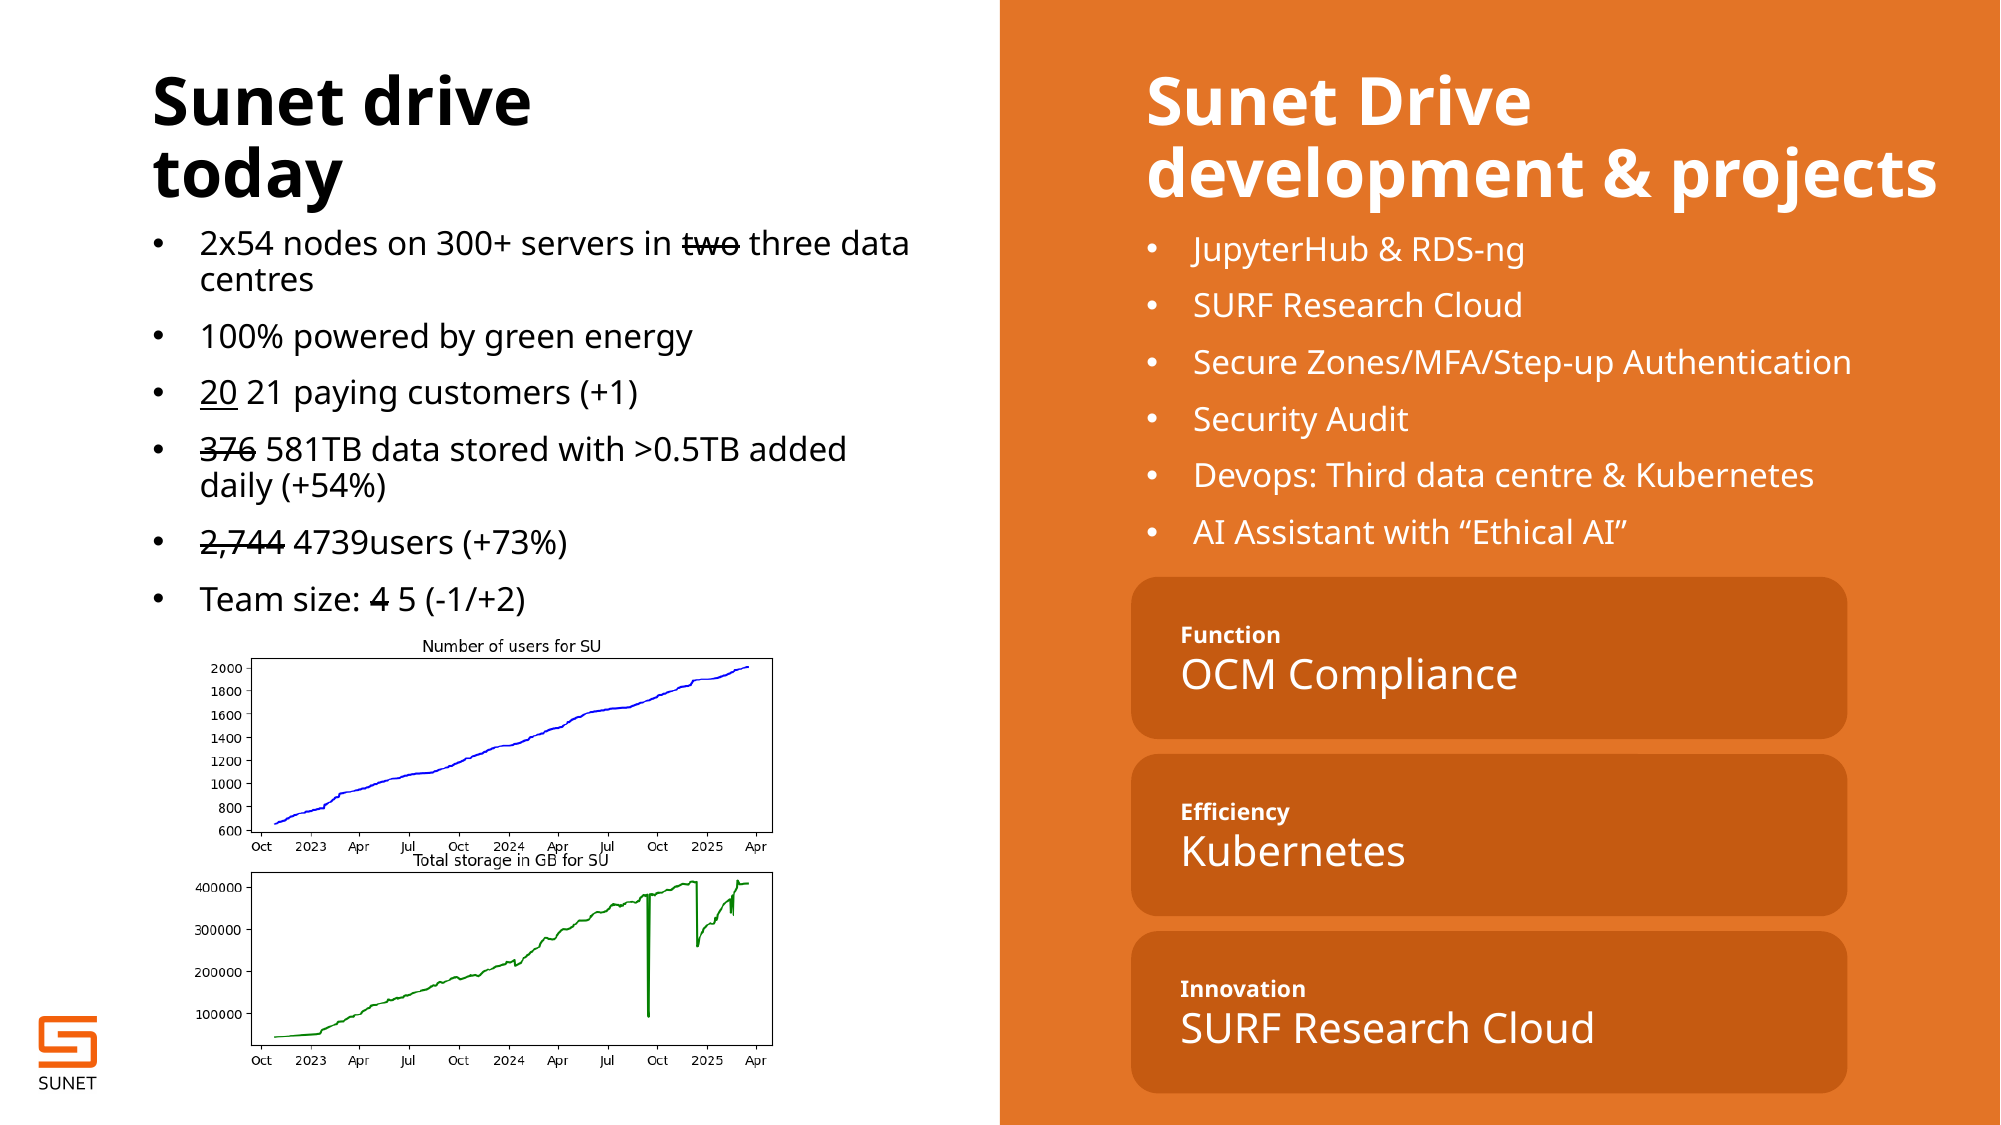

# Sunet drive today
Sunet Drive
development & projects
2x54 nodes on 300+ servers in two three data centres
100% powered by green energy
20 21 paying customers (+1)
376 581TB data stored with >0.5TB added daily (+54%)
2,744 4739users (+73%)
Team size: 4 5 (-1/+2)
JupyterHub & RDS-ng
SURF Research Cloud
Secure Zones/MFA/Step-up Authentication
Security Audit
Devops: Third data centre & Kubernetes
AI Assistant with “Ethical AI”
Function
OCM Compliance
Efficiency
Kubernetes
Innovation
SURF Research Cloud